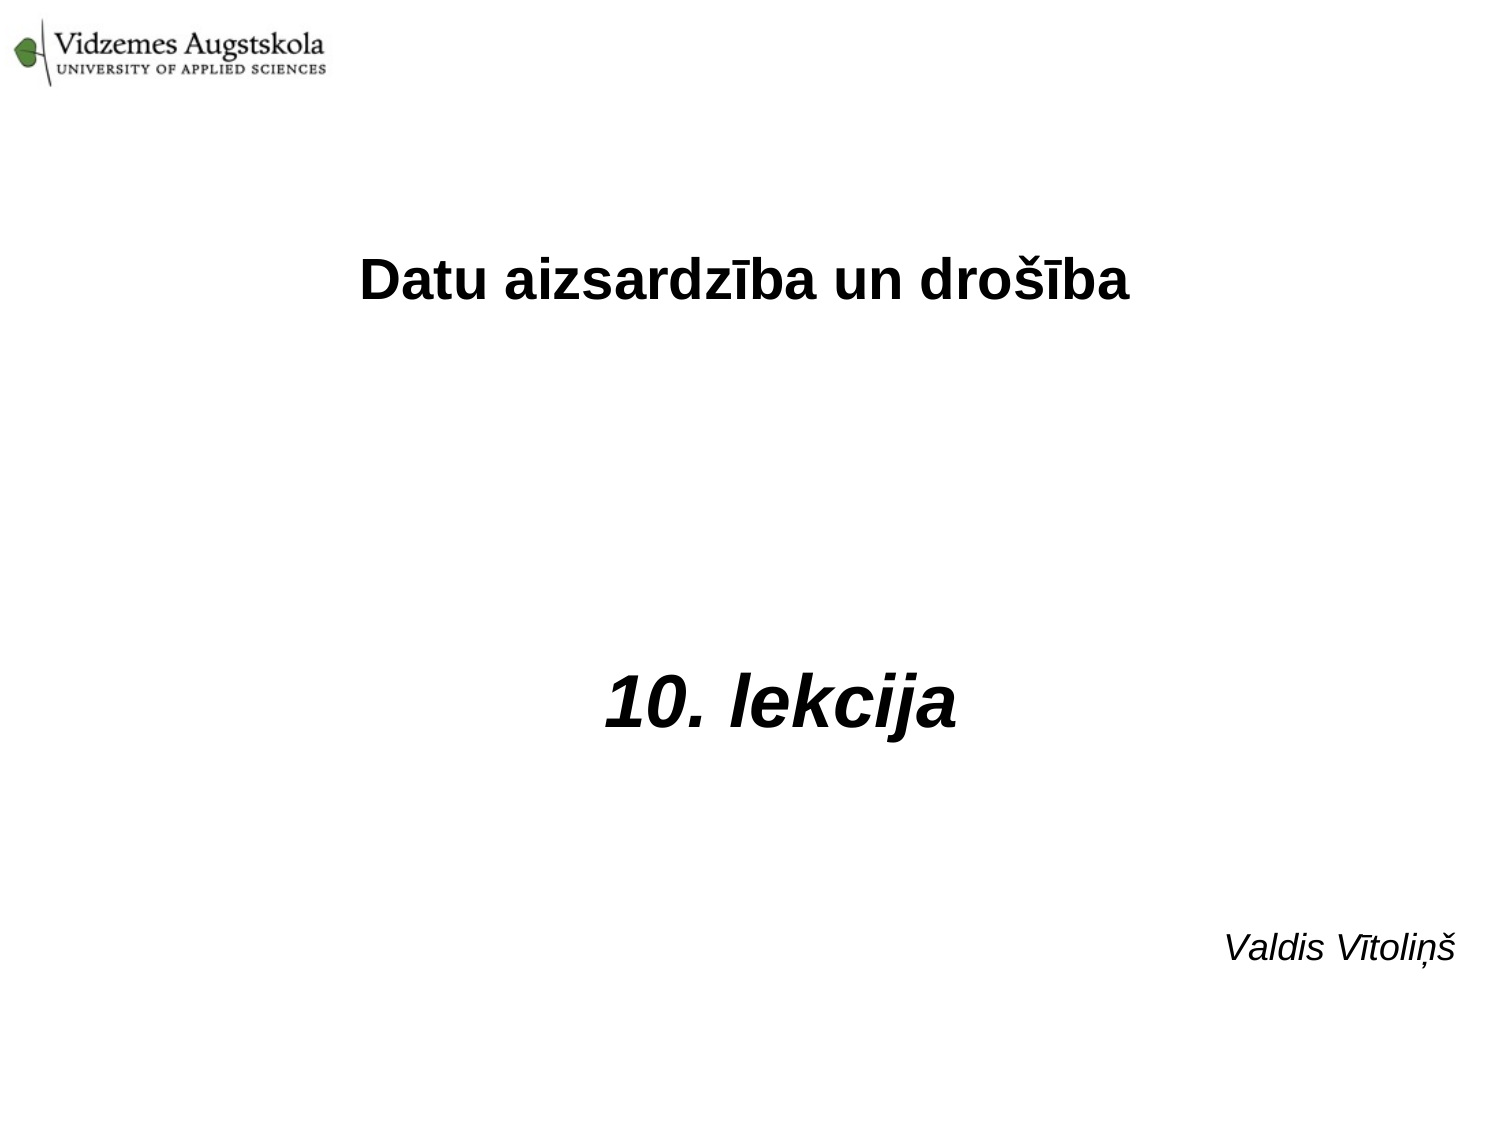

# Datu aizsardzība un drošība
10. lekcija
Valdis Vītoliņš